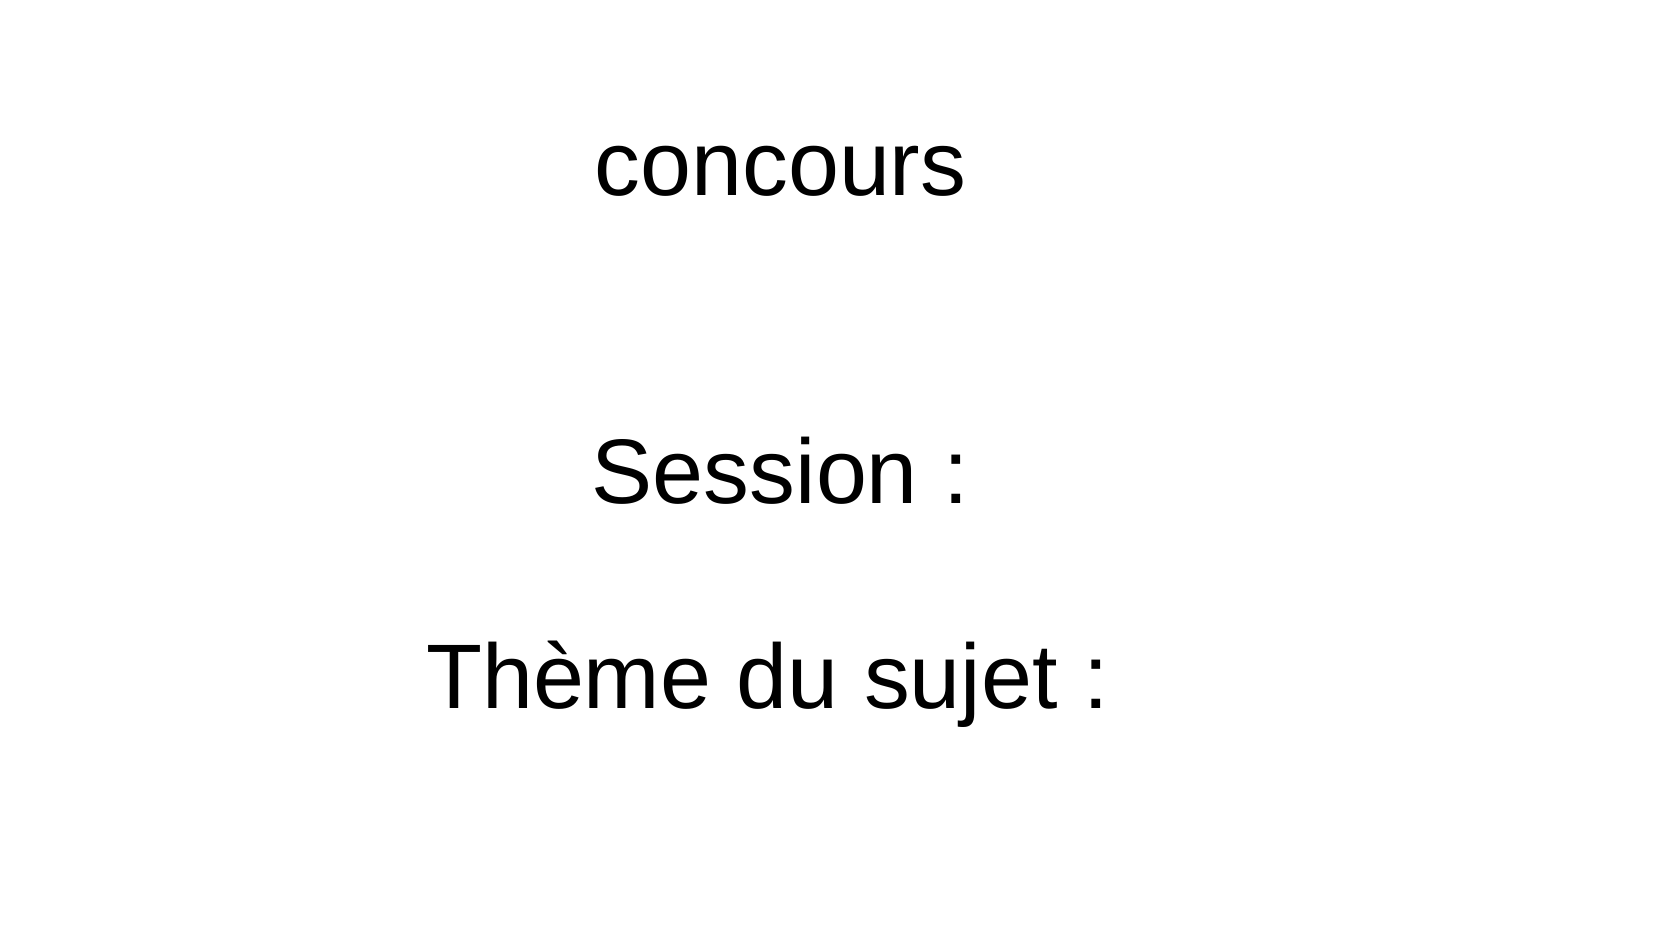

# concours Session : Thème du sujet :